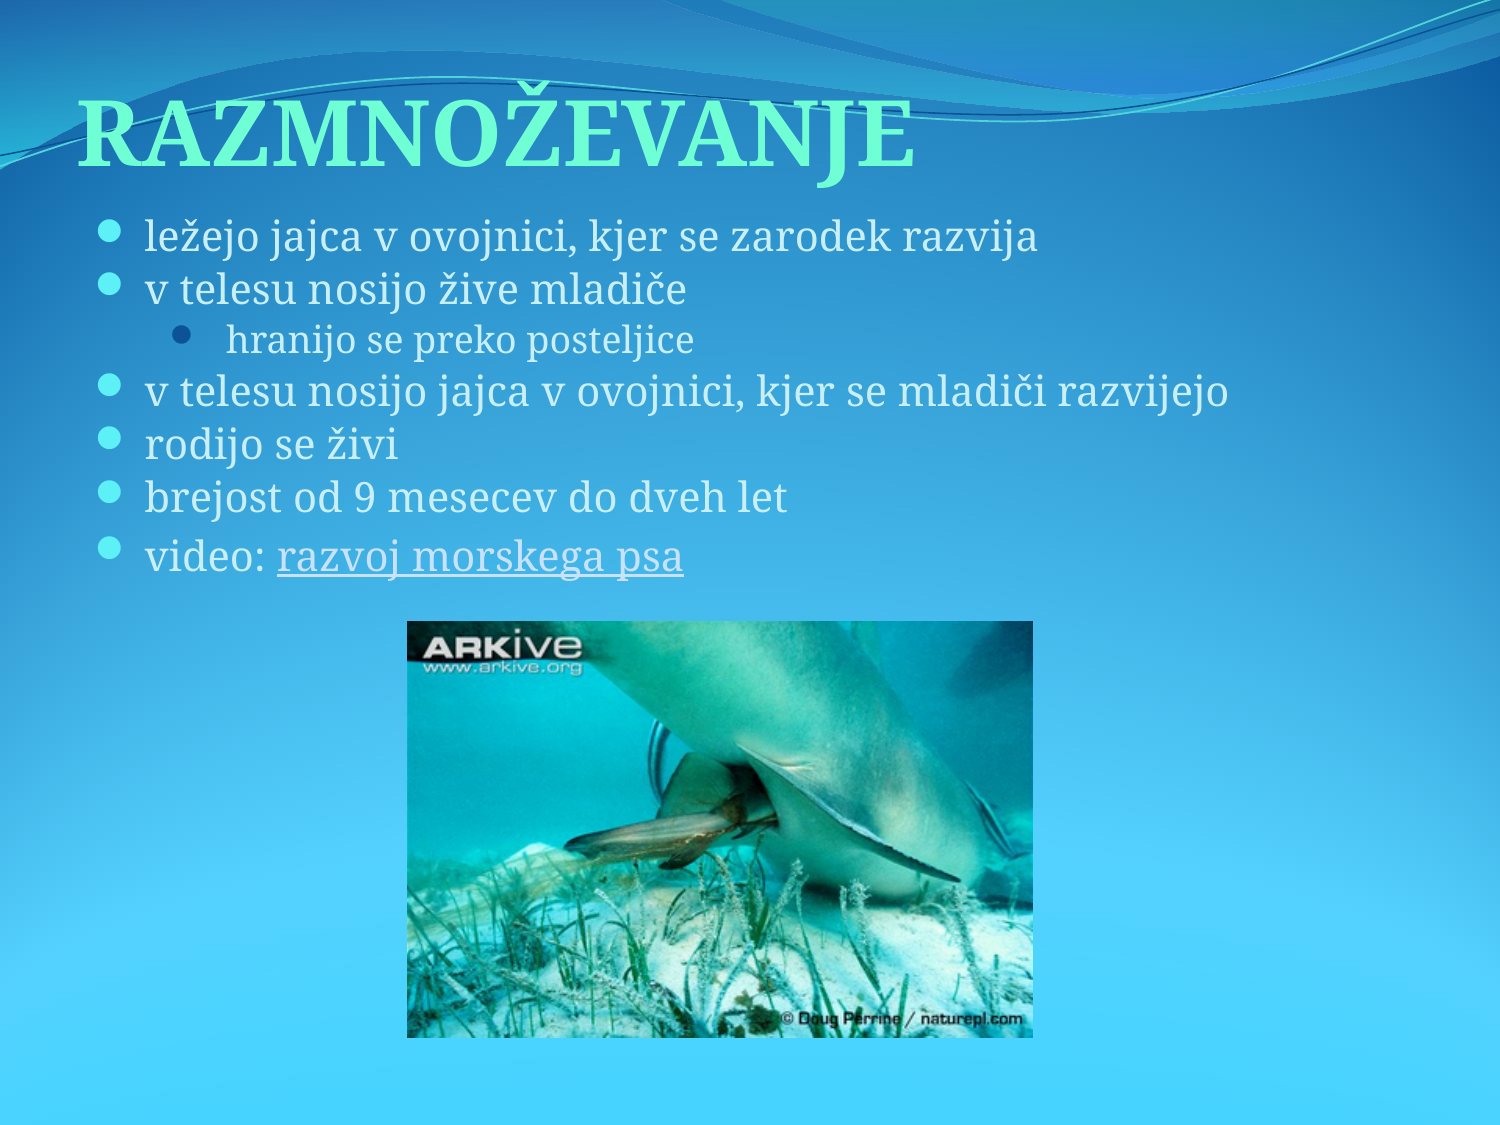

# RAZMNOŽEVANJE
 ležejo jajca v ovojnici, kjer se zarodek razvija
 v telesu nosijo žive mladiče
 hranijo se preko posteljice
 v telesu nosijo jajca v ovojnici, kjer se mladiči razvijejo
 rodijo se živi
 brejost od 9 mesecev do dveh let
 video: razvoj morskega psa